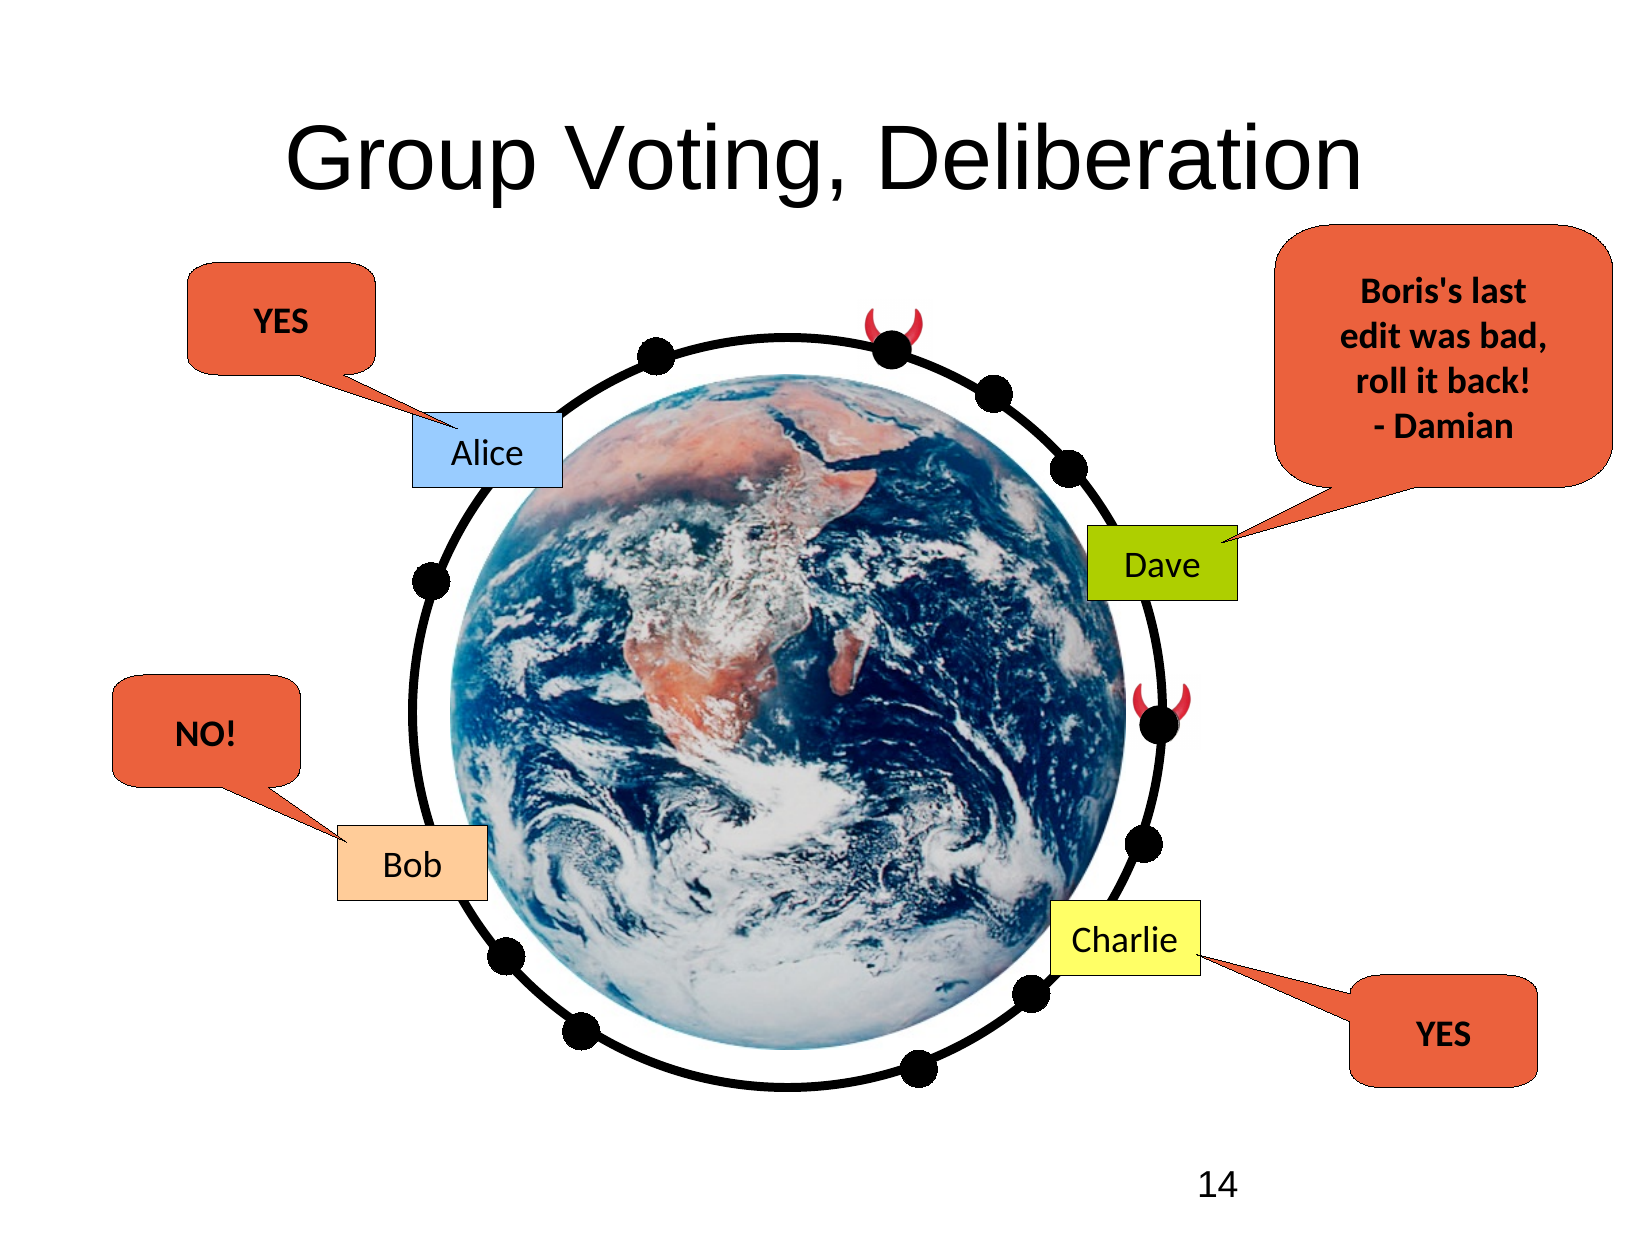

# Group Voting, Deliberation
Boris's last
edit was bad,
roll it back!
- Damian
YES
Alice
Dave
NO!
Bob
Charlie
YES
14